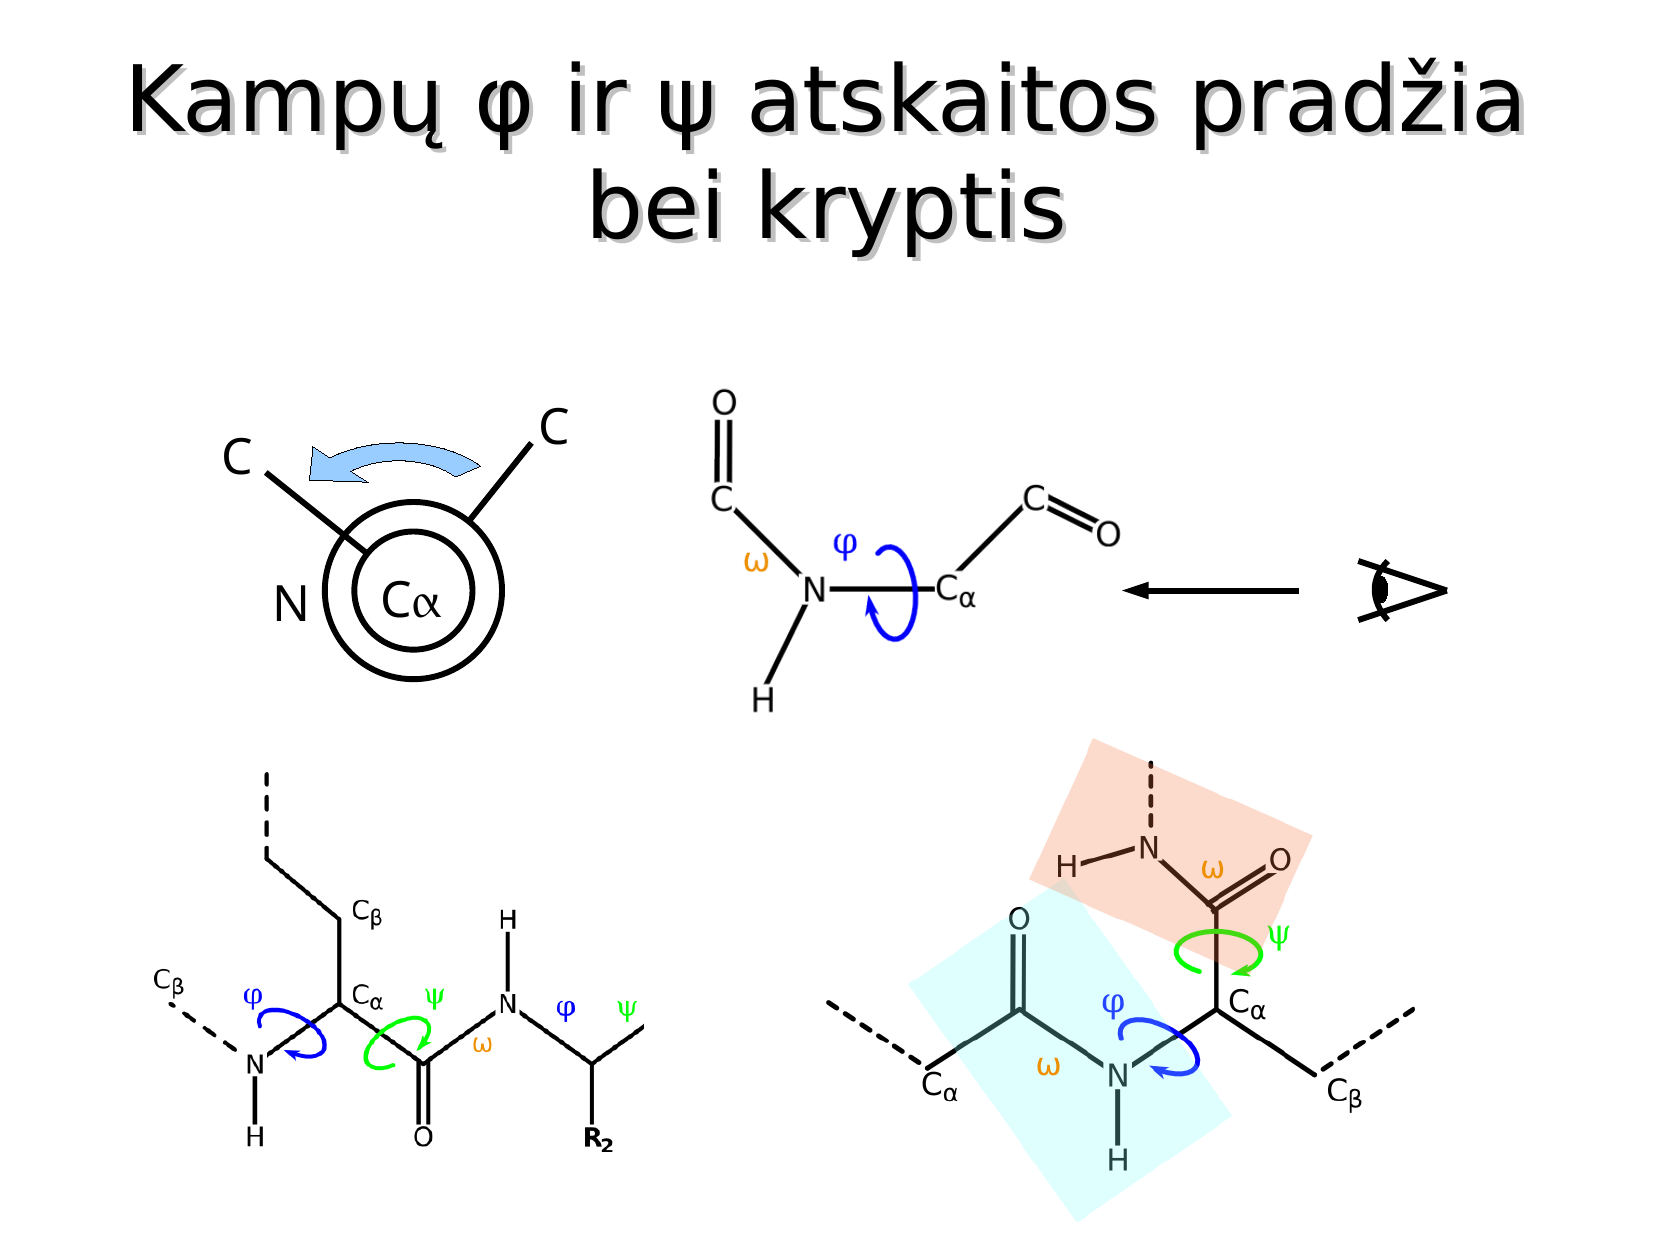

# Kampų φ ir ψ atskaitos pradžia bei kryptis
C
C
C
N